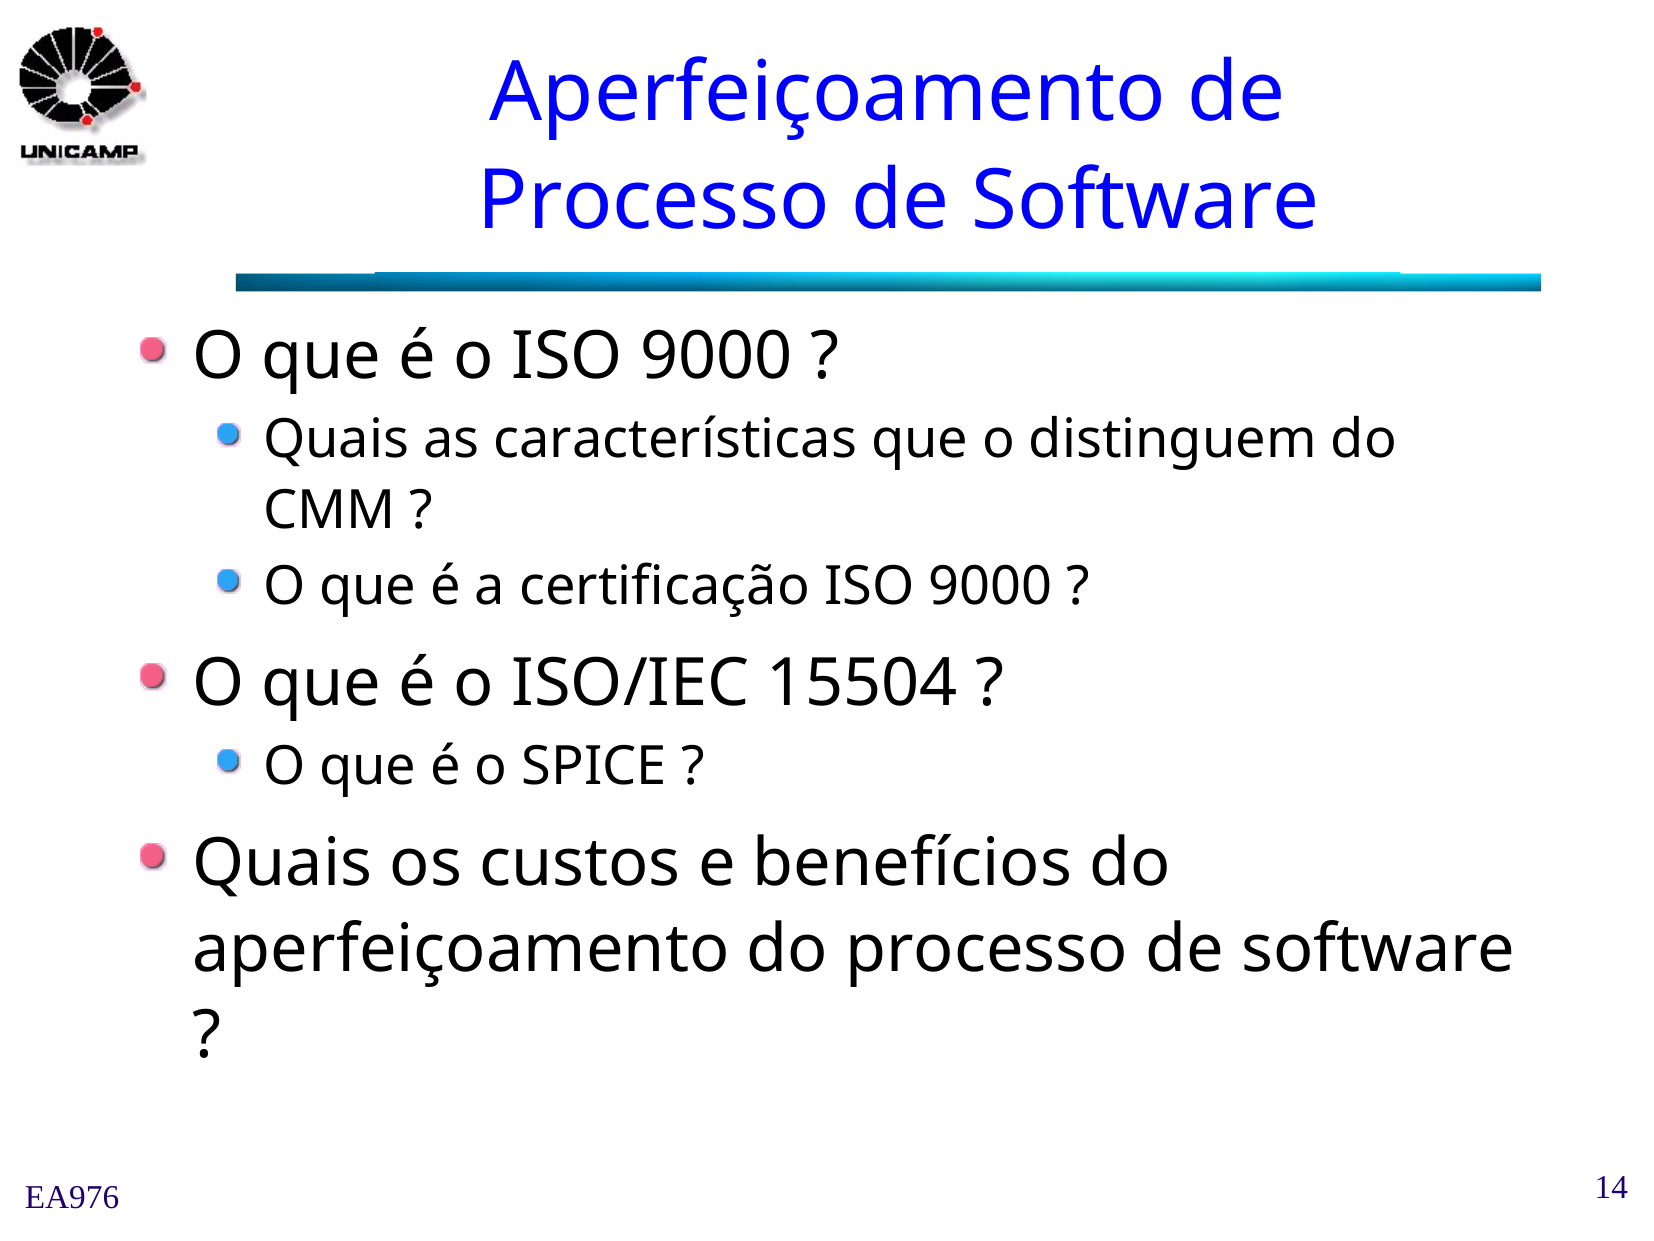

# Aperfeiçoamento de Processo de Software
O que é o ISO 9000 ?
Quais as características que o distinguem do CMM ?
O que é a certificação ISO 9000 ?
O que é o ISO/IEC 15504 ?
O que é o SPICE ?
Quais os custos e benefícios do aperfeiçoamento do processo de software ?
14